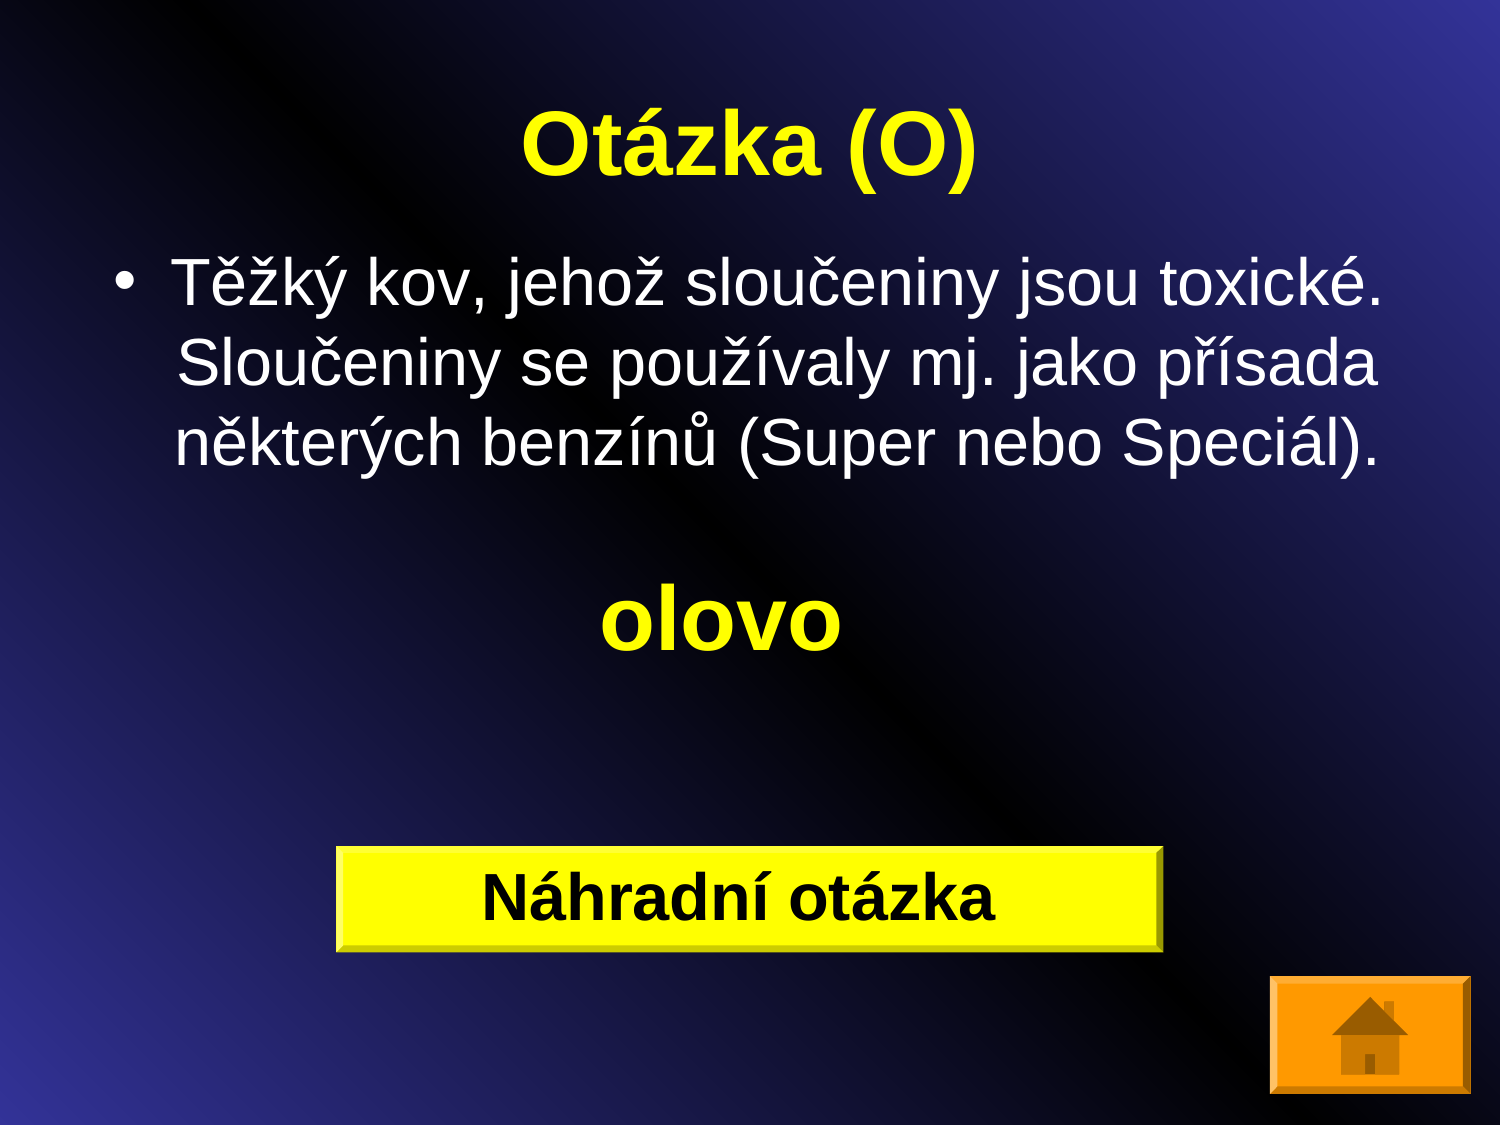

# Otázka (O)
Těžký kov, jehož sloučeniny jsou toxické. Sloučeniny se používaly mj. jako přísada některých benzínů (Super nebo Speciál).
olovo
Náhradní otázka